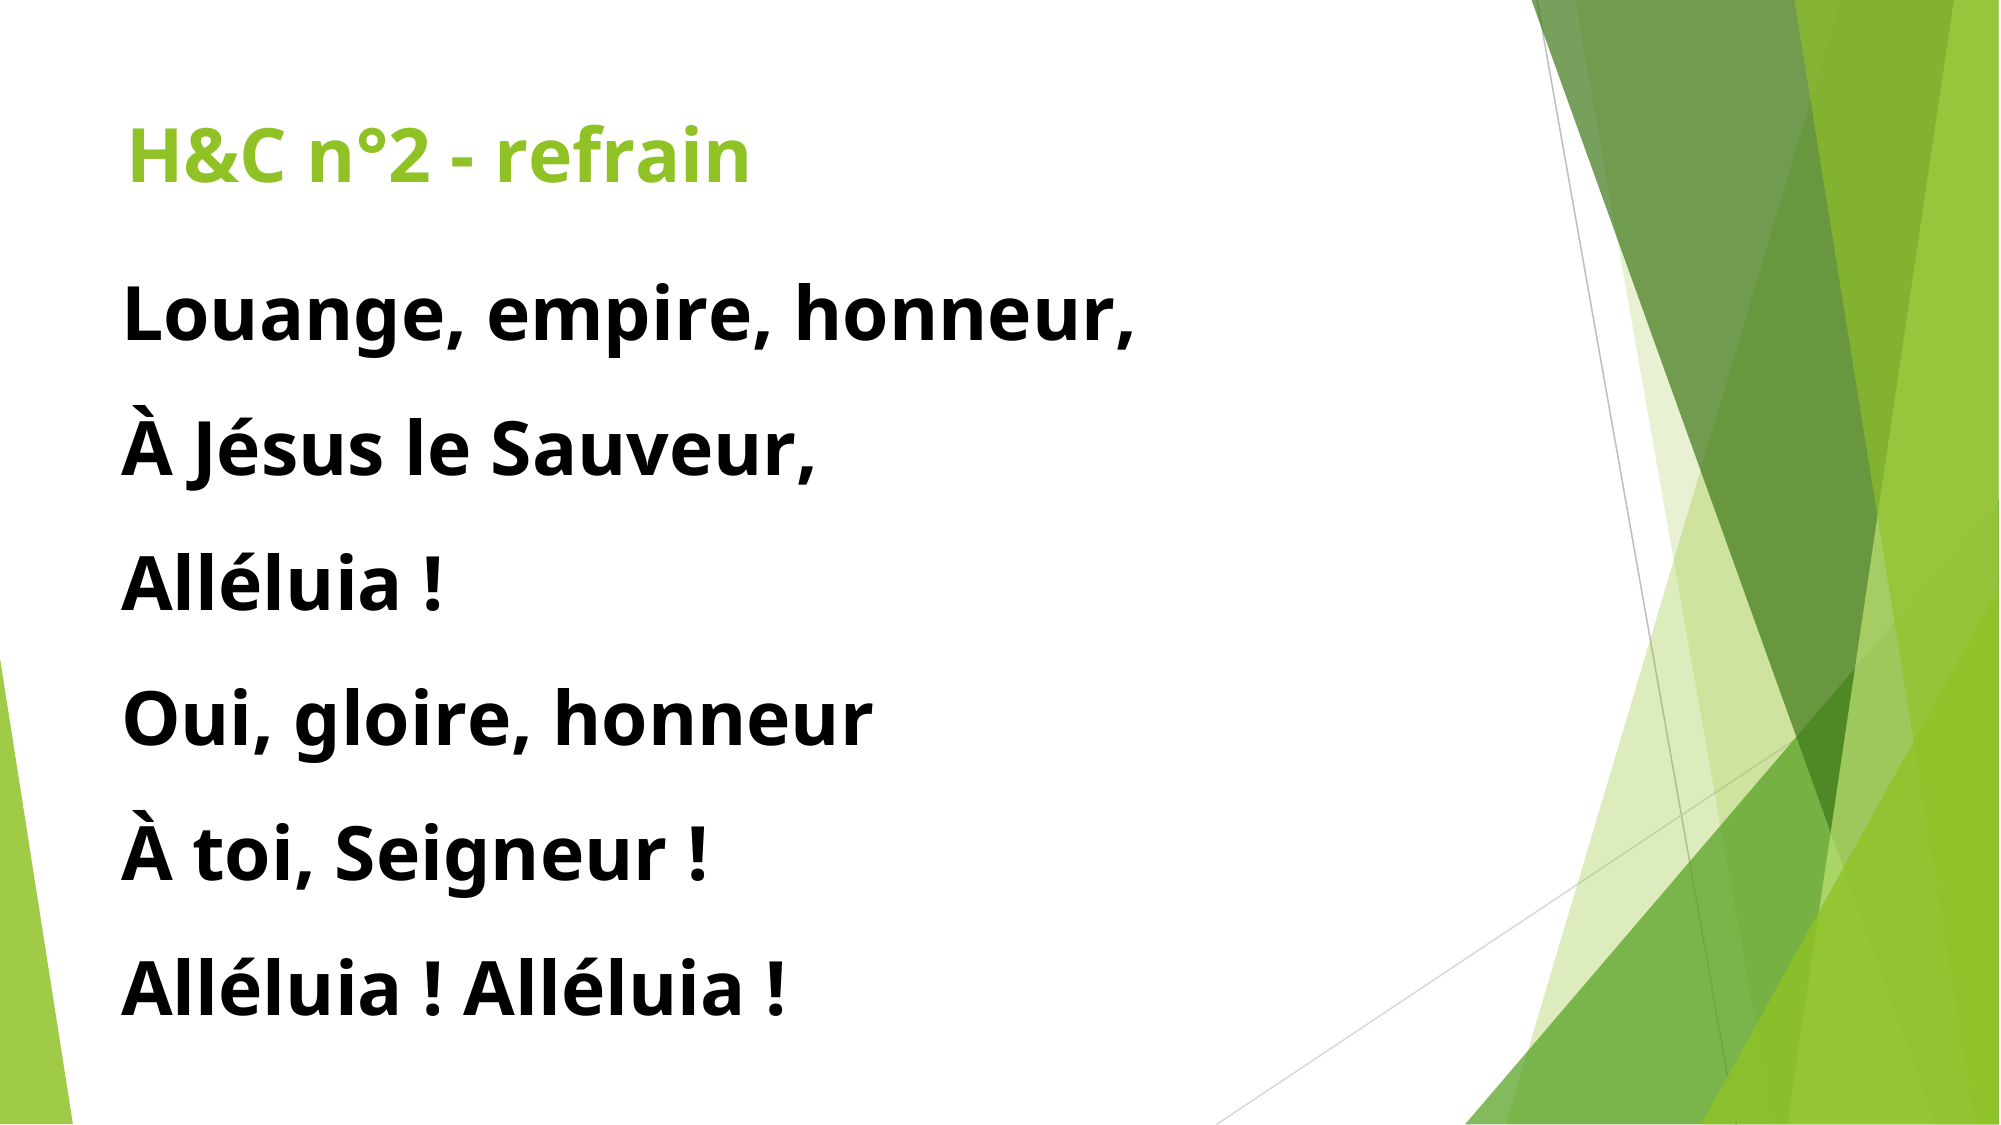

H&C n°2 - refrain
Louange, empire, honneur,
À Jésus le Sauveur,
Alléluia !
Oui, gloire, honneur
À toi, Seigneur !
Alléluia ! Alléluia !